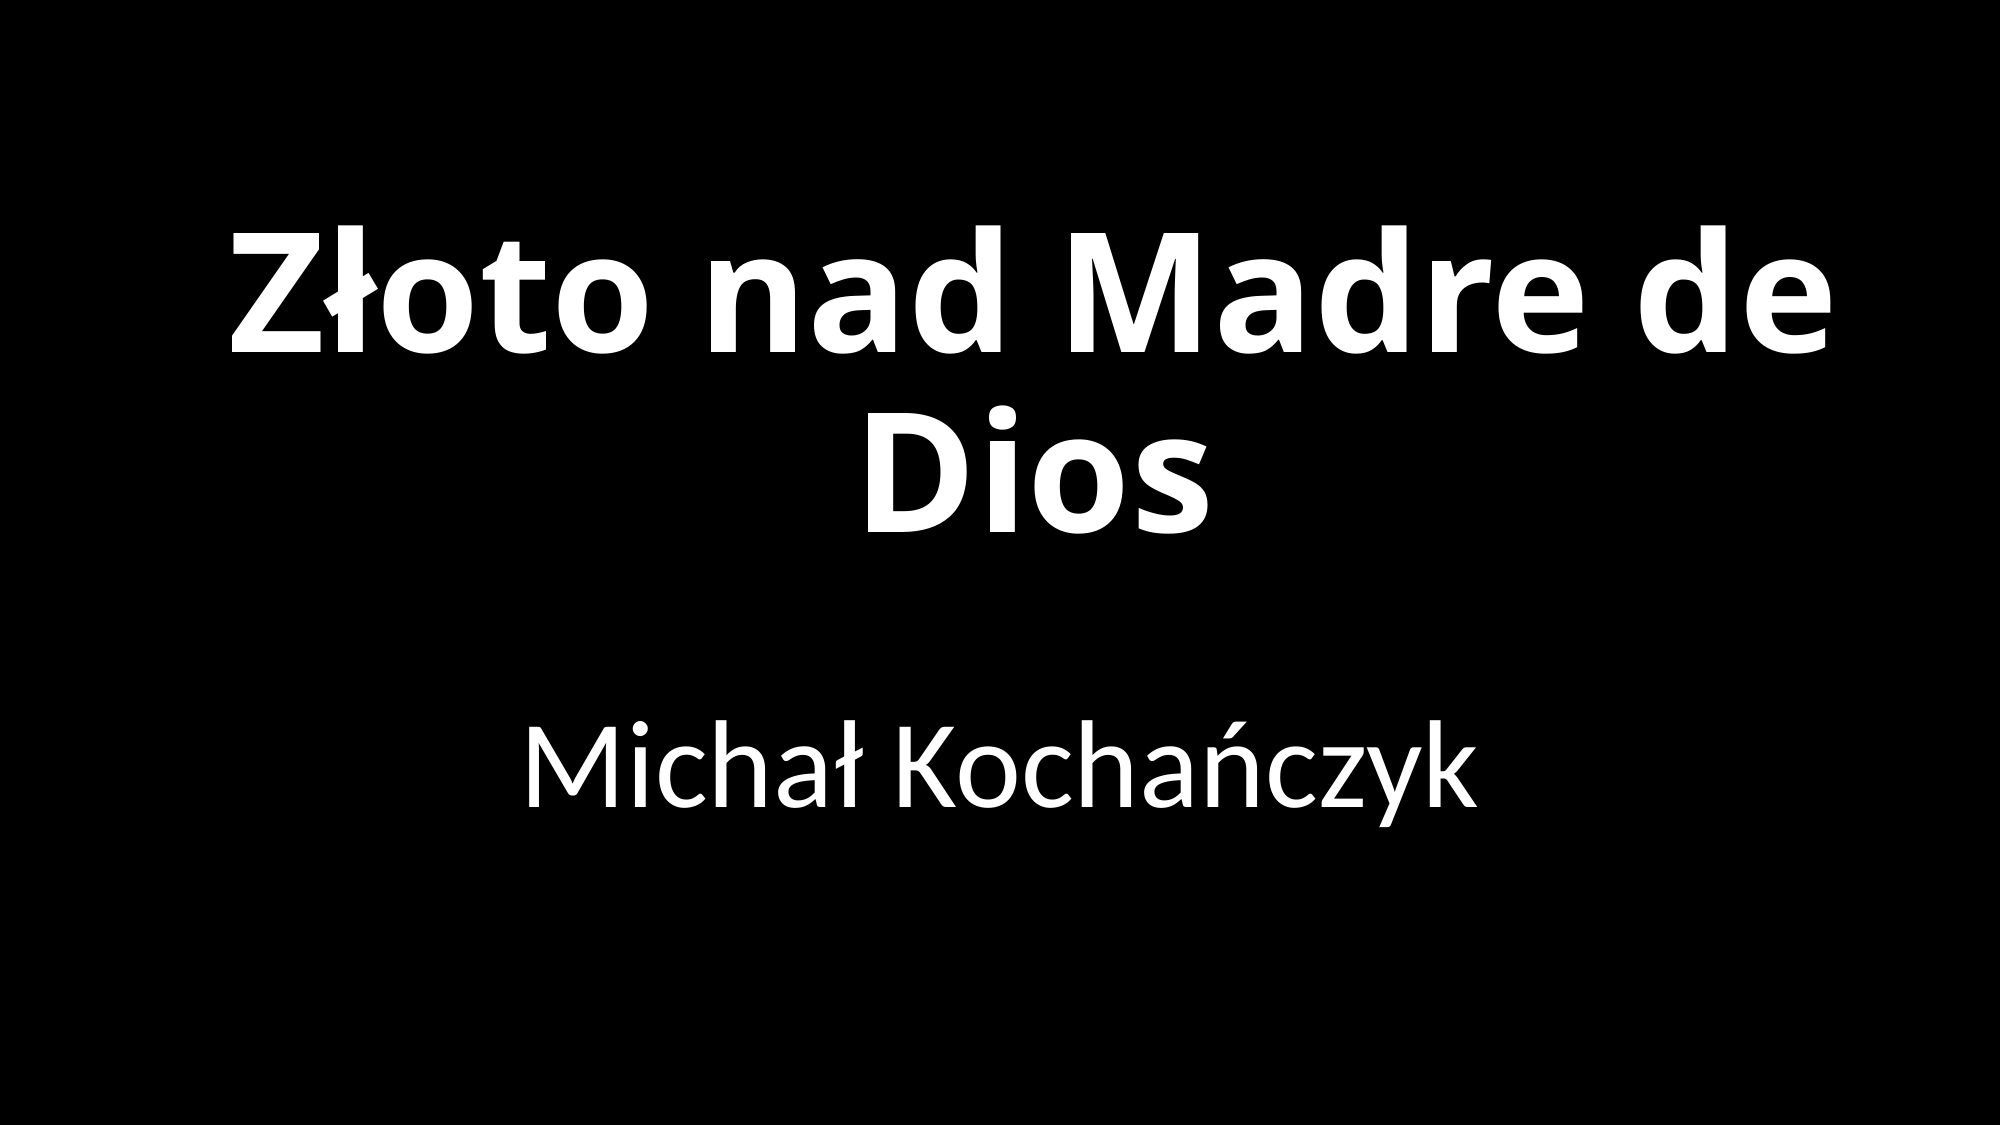

# Złoto nad Madre de Dios
Michał Kochańczyk